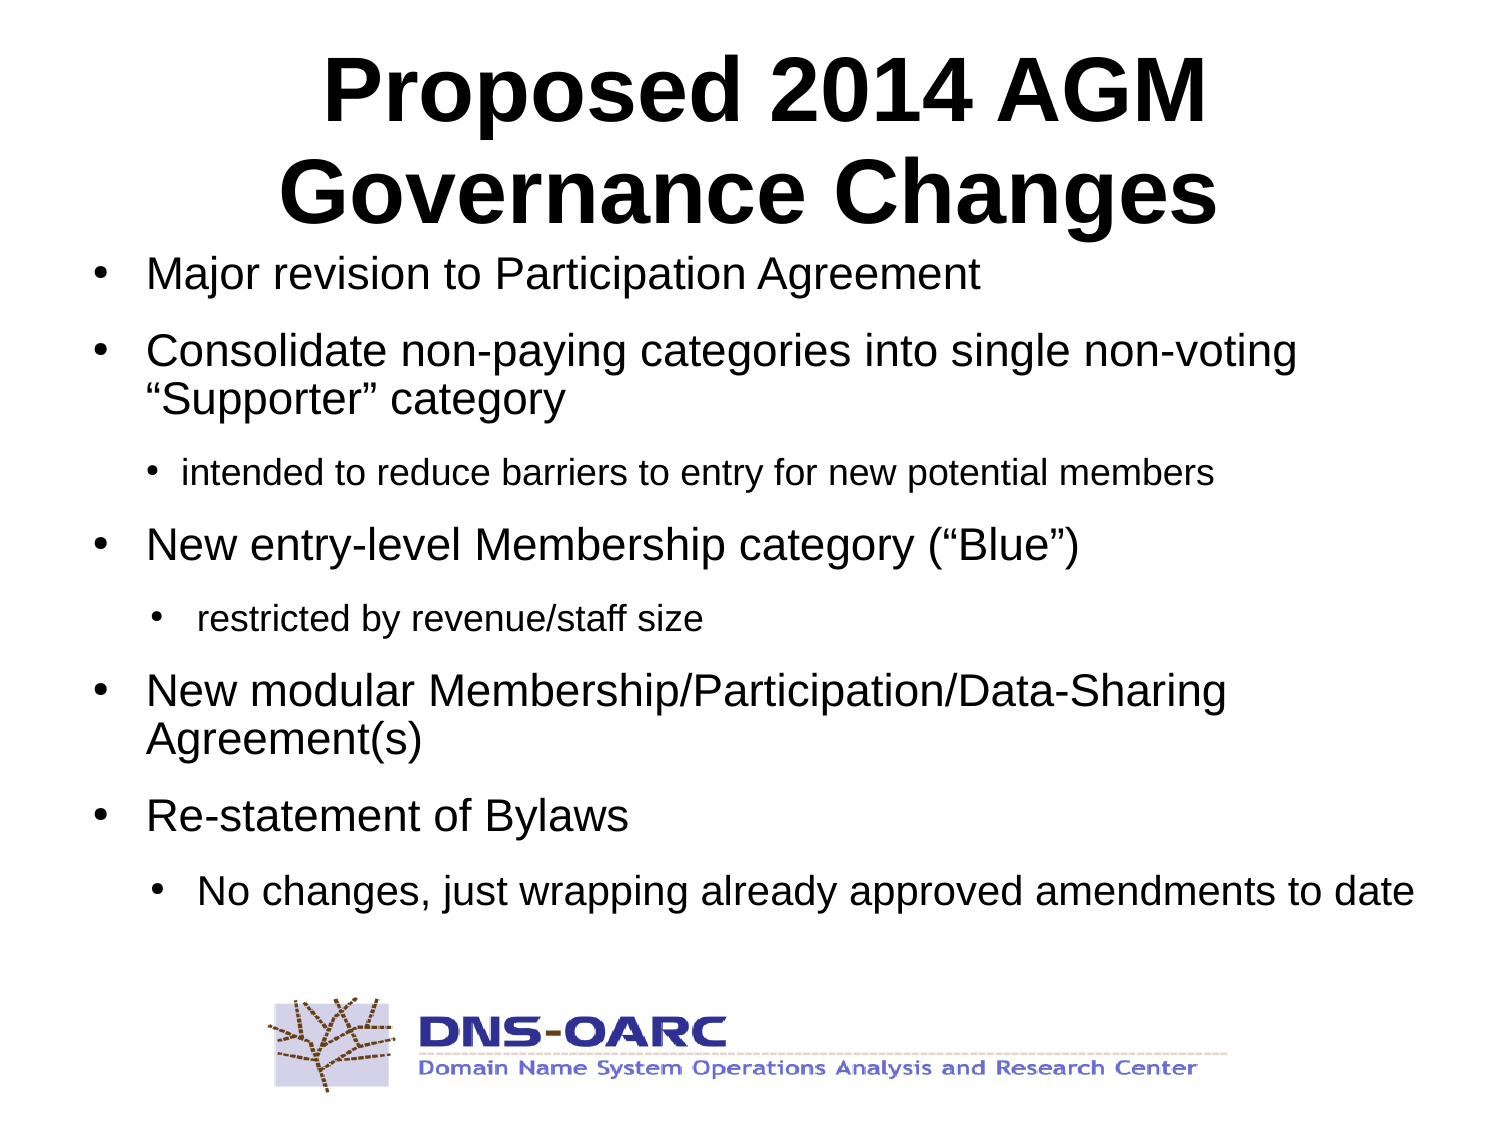

# Proposed 2014 AGM Governance Changes
Major revision to Participation Agreement
Consolidate non-paying categories into single non-voting “Supporter” category
intended to reduce barriers to entry for new potential members
New entry-level Membership category (“Blue”)
restricted by revenue/staff size
New modular Membership/Participation/Data-Sharing Agreement(s)
Re-statement of Bylaws
No changes, just wrapping already approved amendments to date